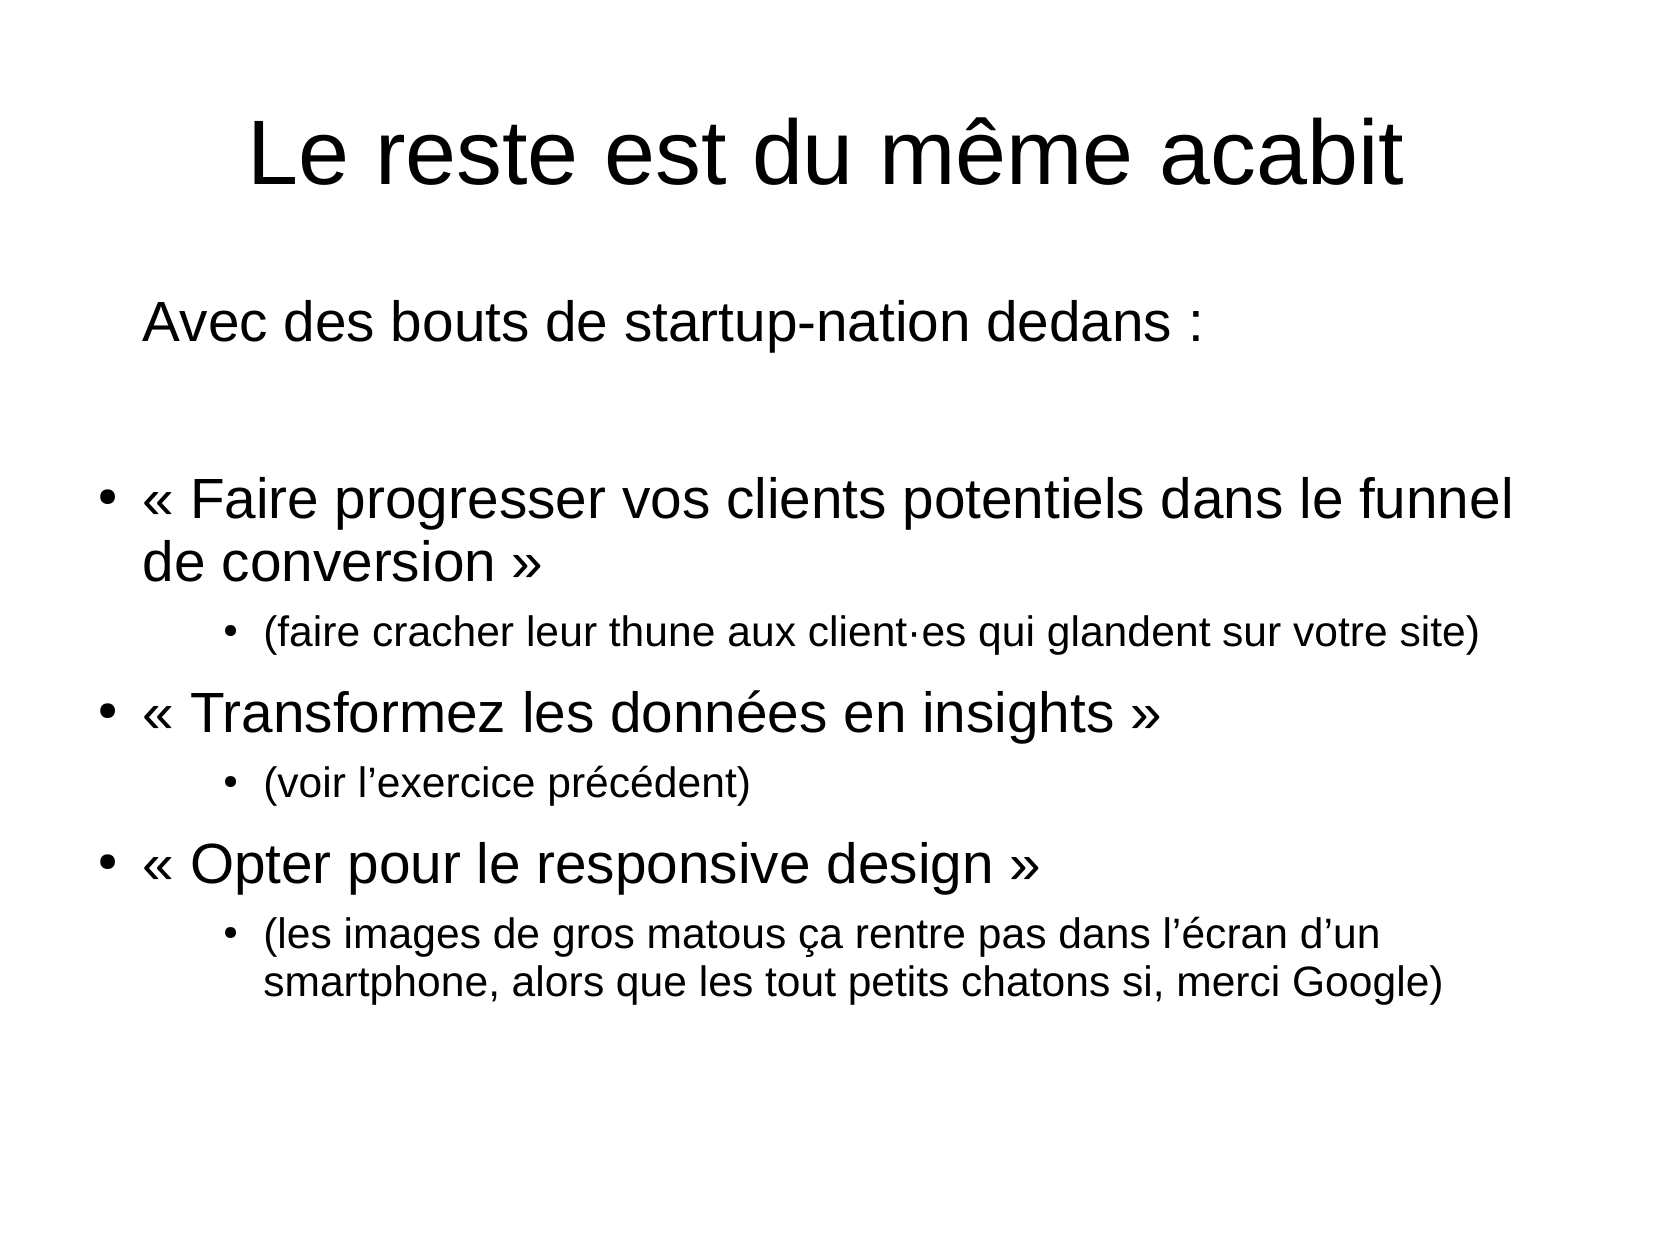

# Le reste est du même acabit
Avec des bouts de startup-nation dedans :
« Faire progresser vos clients potentiels dans le funnel de conversion »
(faire cracher leur thune aux client·es qui glandent sur votre site)
« Transformez les données en insights »
(voir l’exercice précédent)
« Opter pour le responsive design »
(les images de gros matous ça rentre pas dans l’écran d’un smartphone, alors que les tout petits chatons si, merci Google)